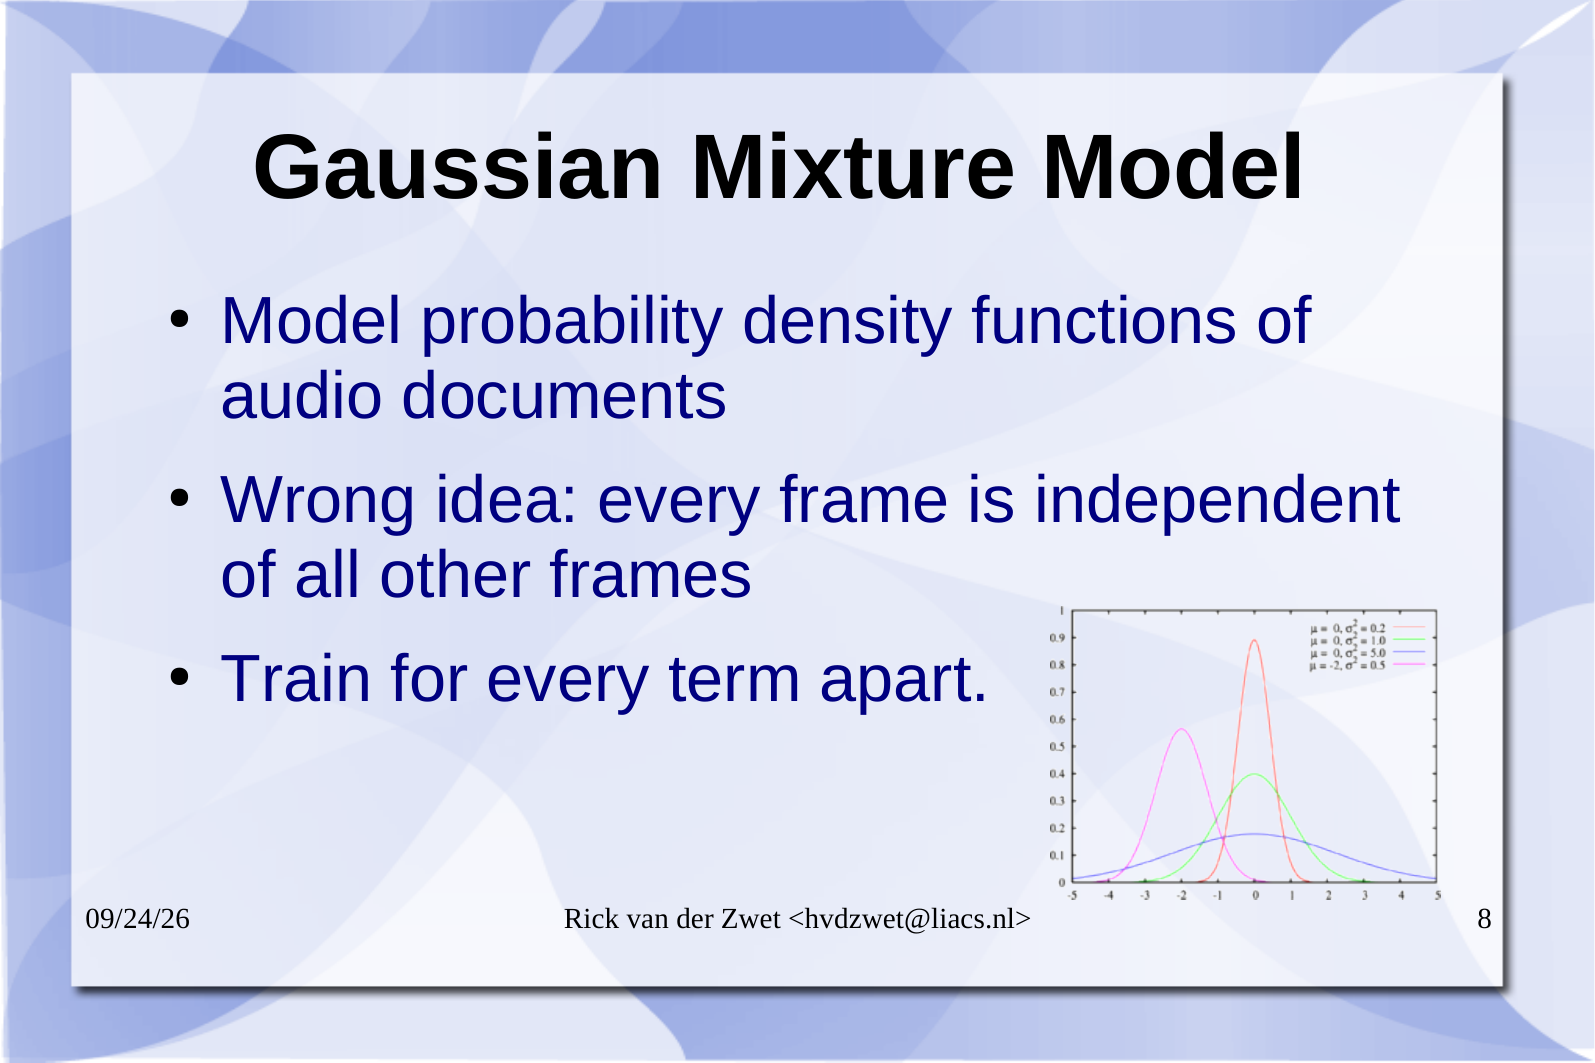

# Gaussian Mixture Model
Model probability density functions of audio documents
Wrong idea: every frame is independent of all other frames
Train for every term apart.
Rick van der Zwet <hvdzwet@liacs.nl>
8